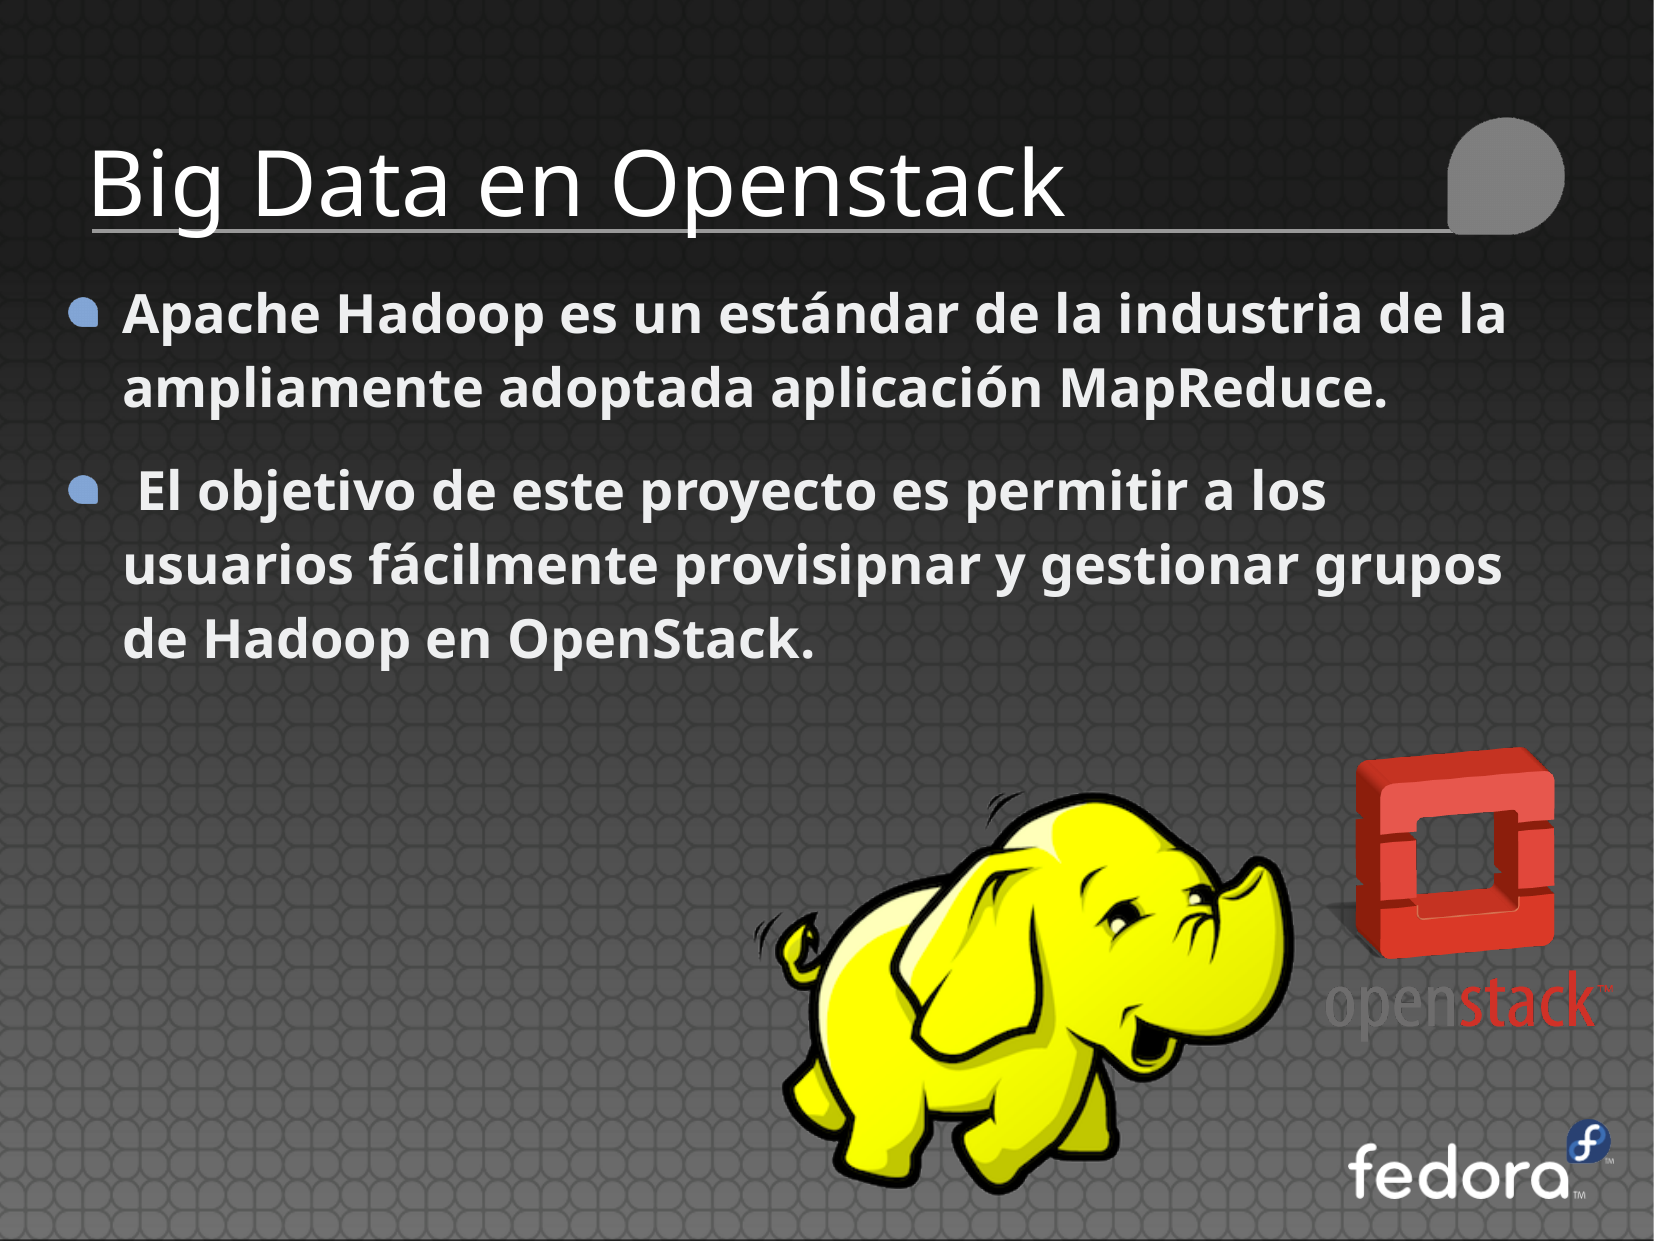

# Big Data en Openstack
Apache Hadoop es un estándar de la industria de la ampliamente adoptada aplicación MapReduce.
 El objetivo de este proyecto es permitir a los usuarios fácilmente provisipnar y gestionar grupos de Hadoop en OpenStack.